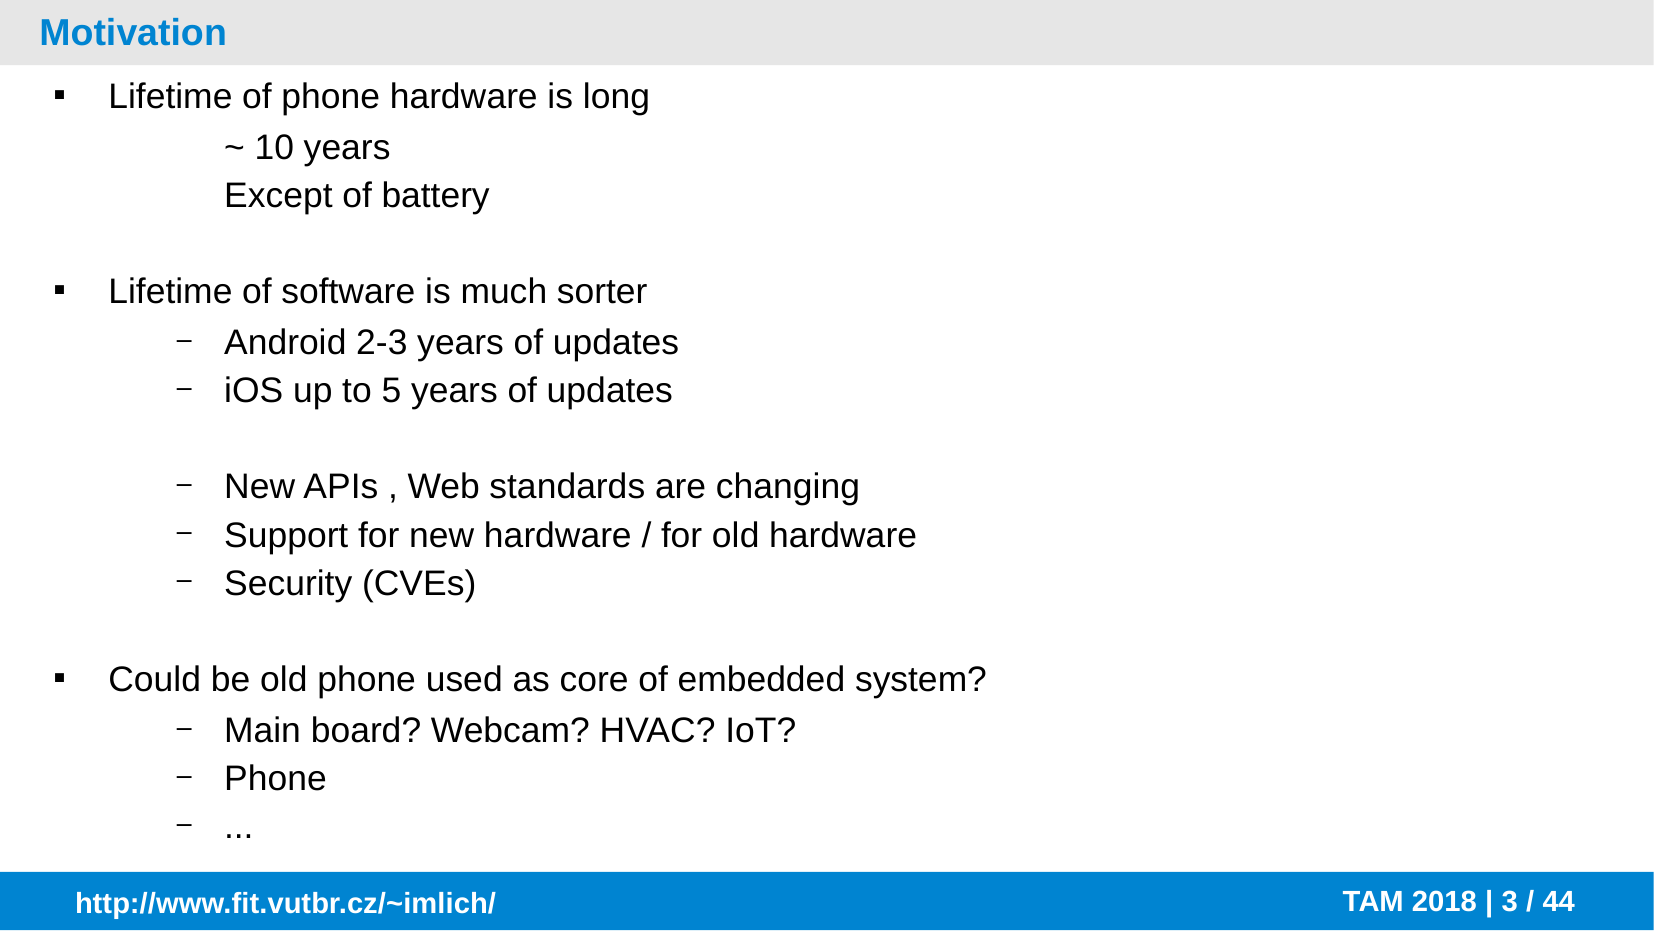

# Motivation
Lifetime of phone hardware is long
~ 10 years
Except of battery
Lifetime of software is much sorter
Android 2-3 years of updates
iOS up to 5 years of updates
New APIs , Web standards are changing
Support for new hardware / for old hardware
Security (CVEs)
Could be old phone used as core of embedded system?
Main board? Webcam? HVAC? IoT?
Phone
...